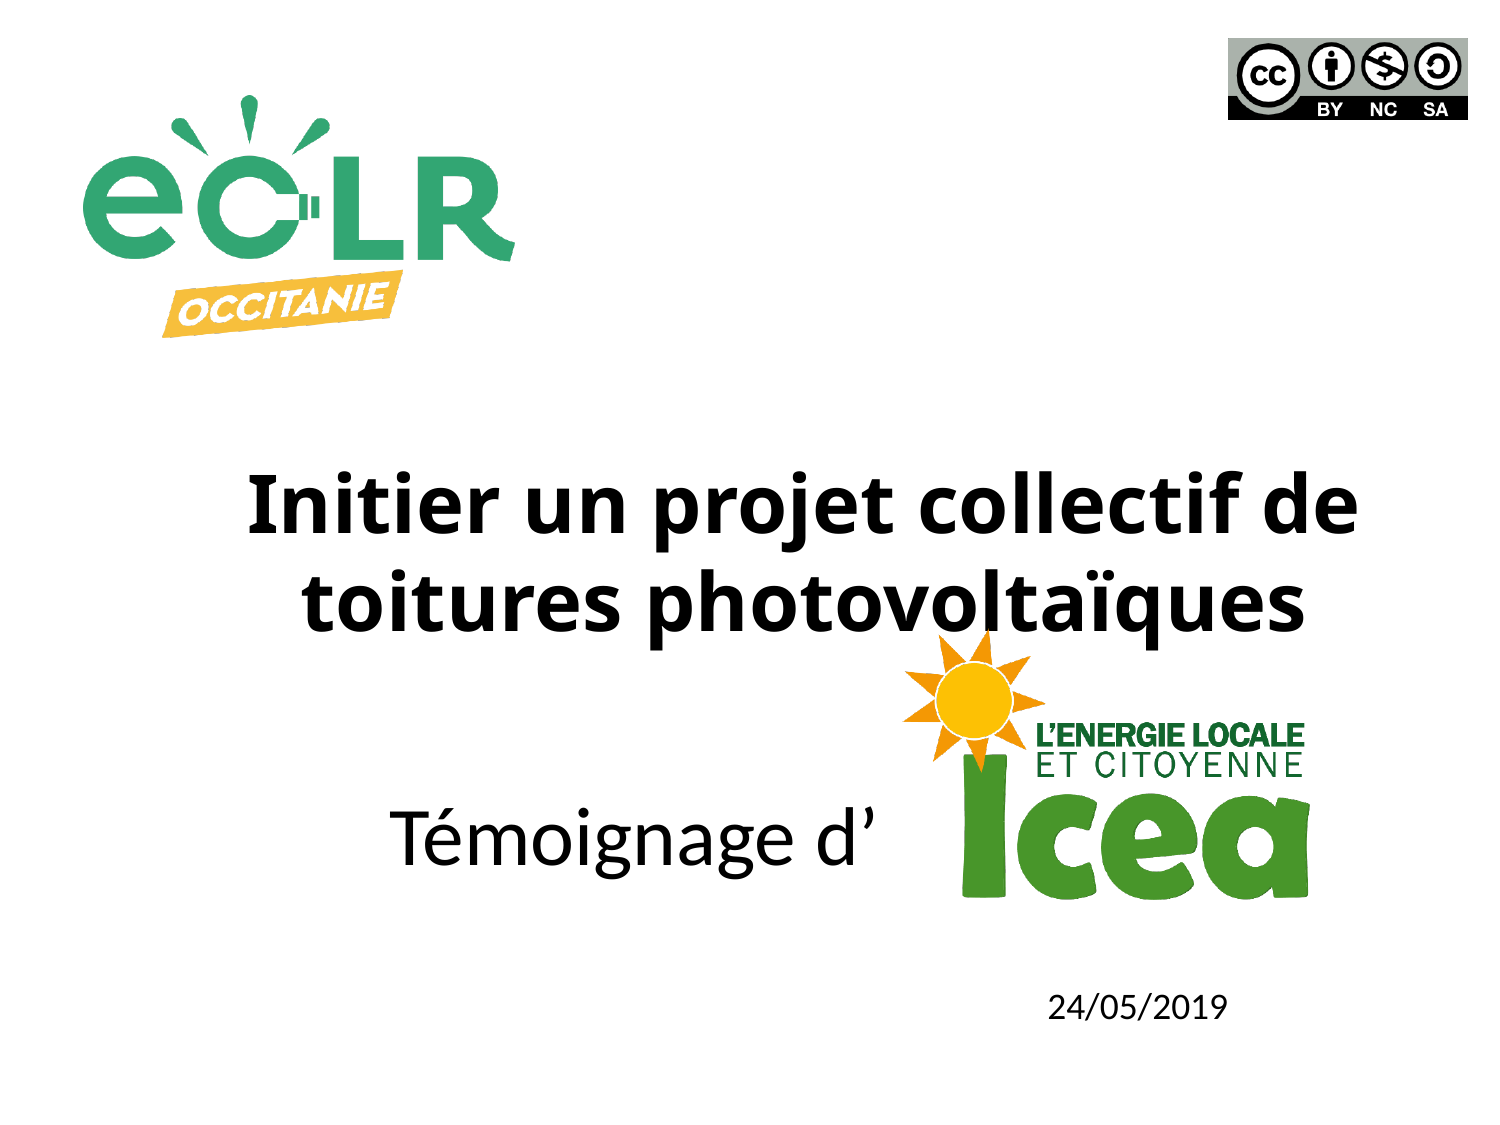

# Initier un projet collectif de toitures photovoltaïques
Témoignage d’
24/05/2019